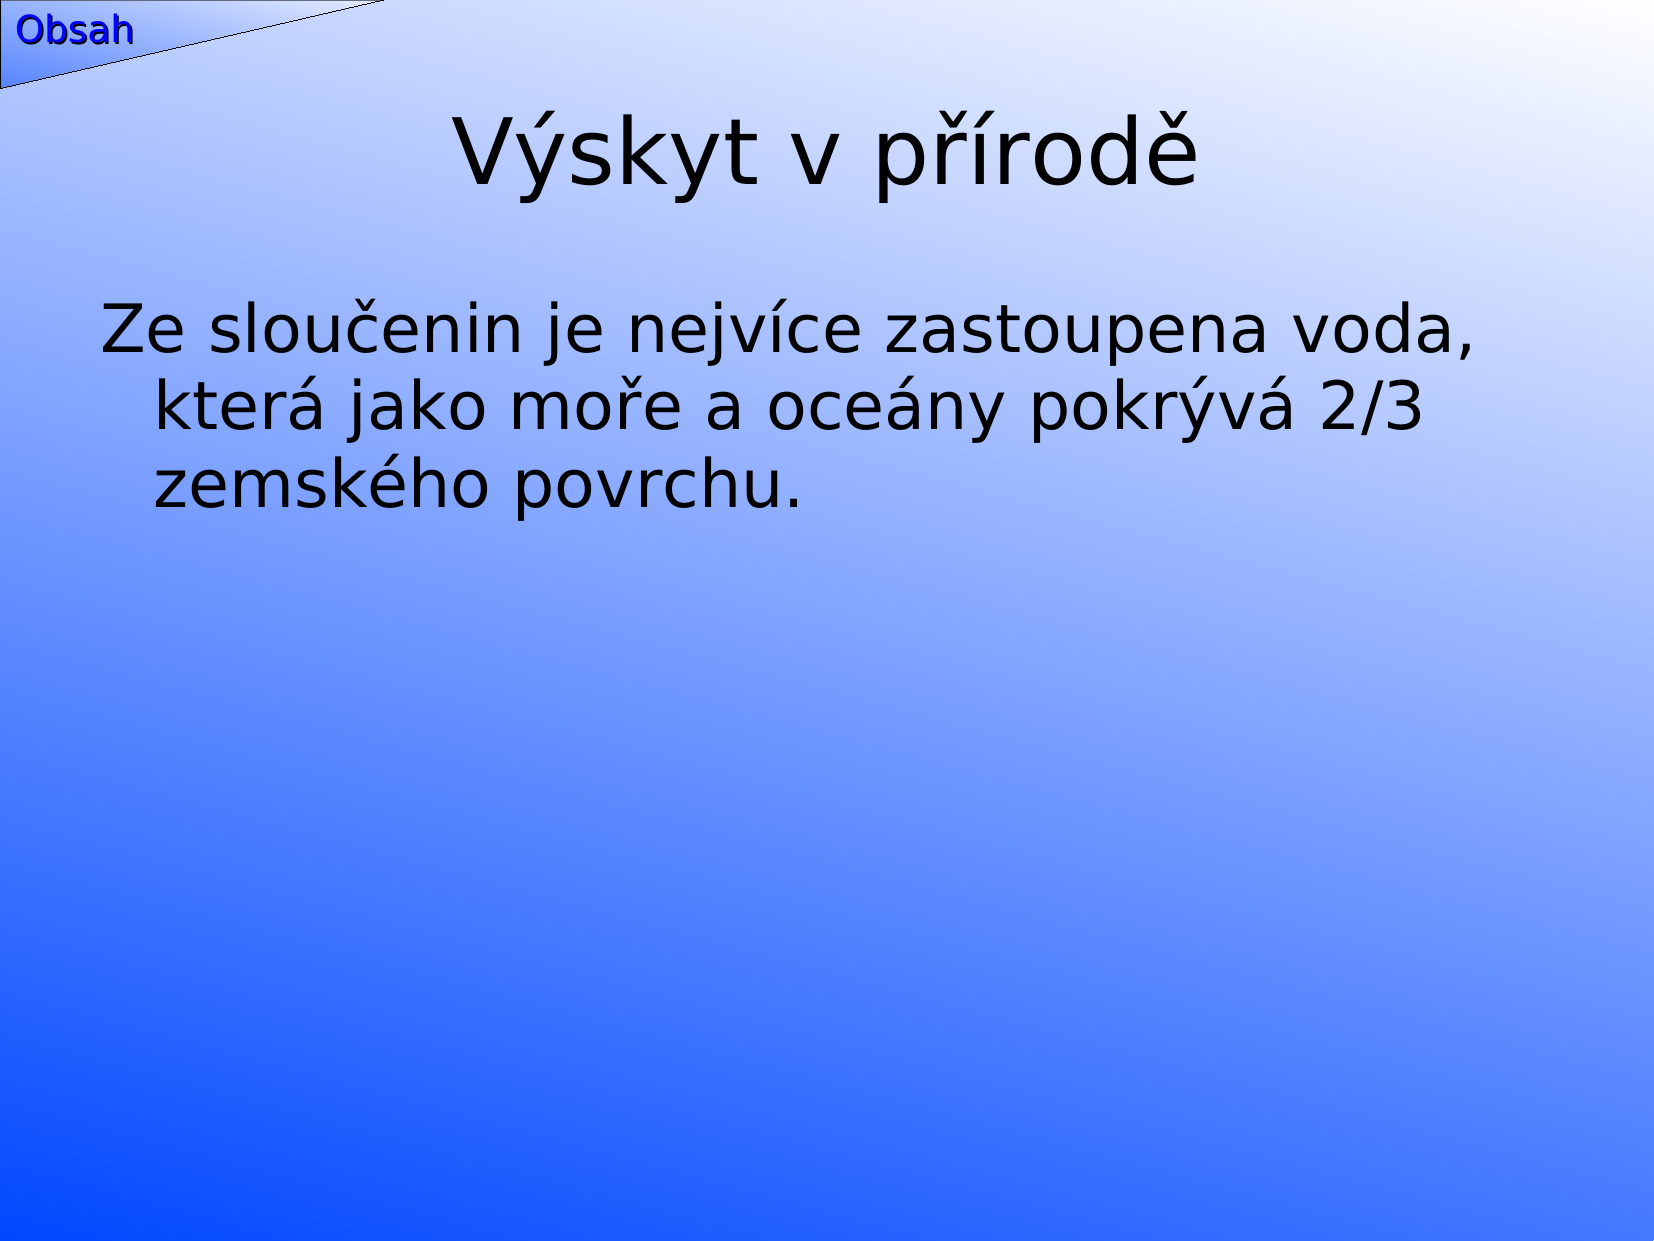

Obsah
# Výskyt v přírodě
Ze sloučenin je nejvíce zastoupena voda, která jako moře a oceány pokrývá 2/3 zemského povrchu.